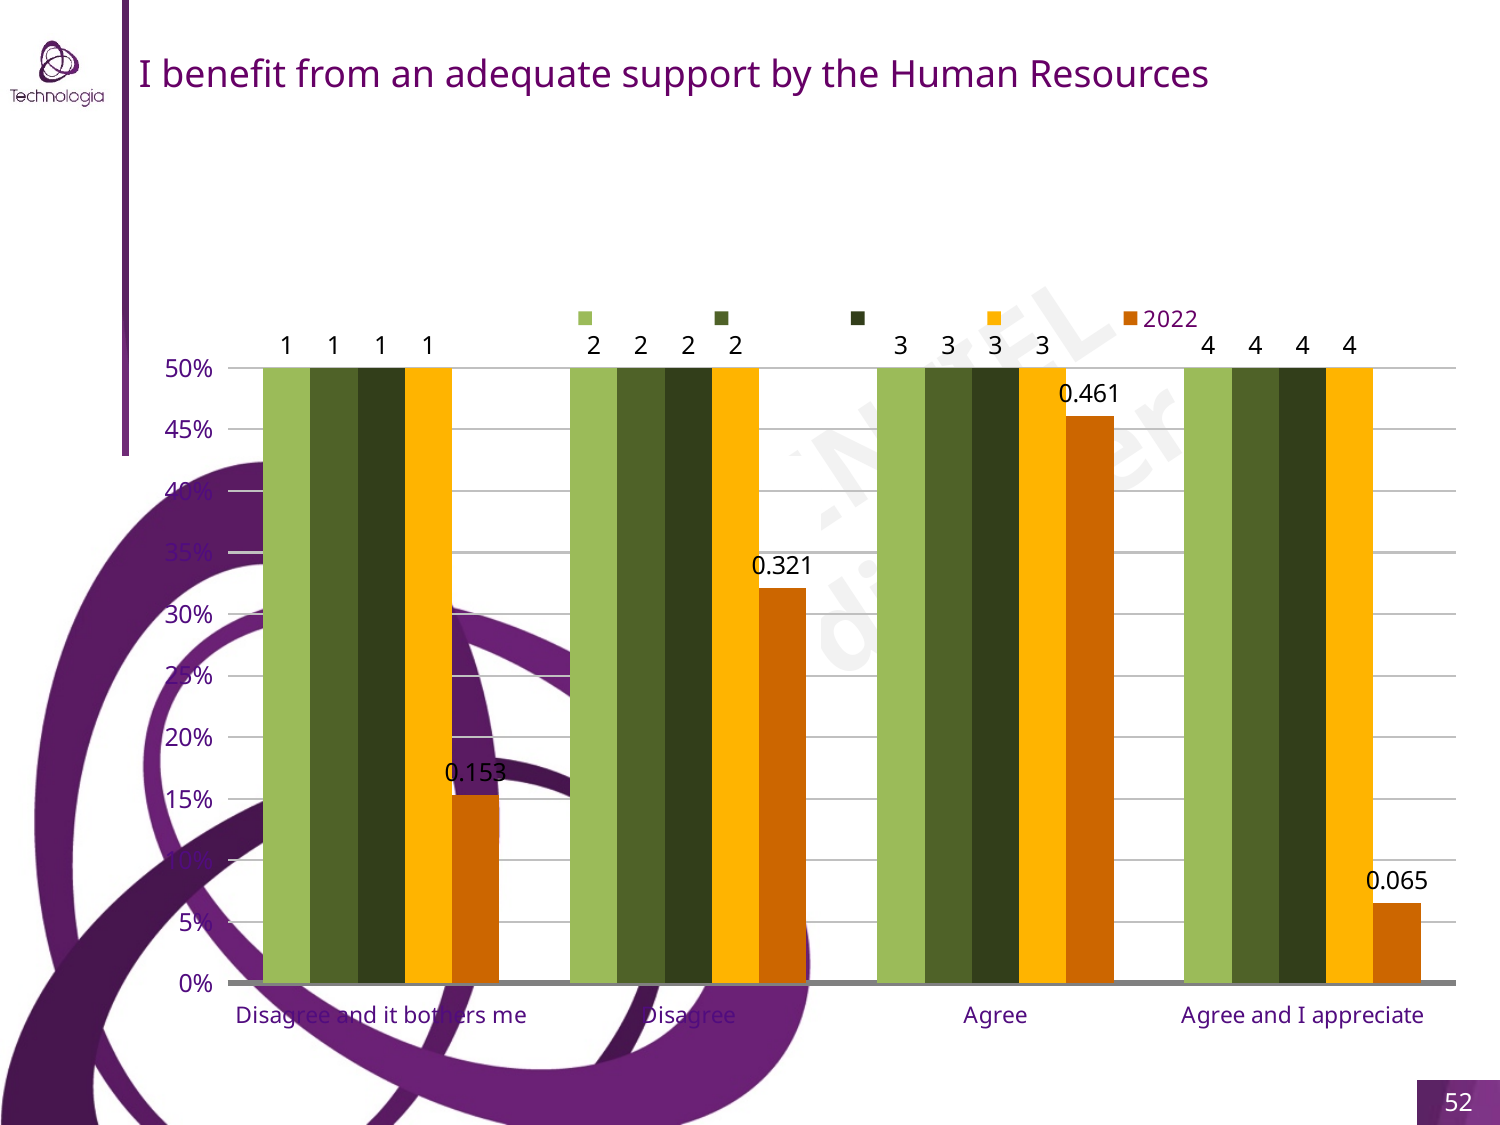

# I benefit from an adequate support by the Human Resources
[unsupported chart]